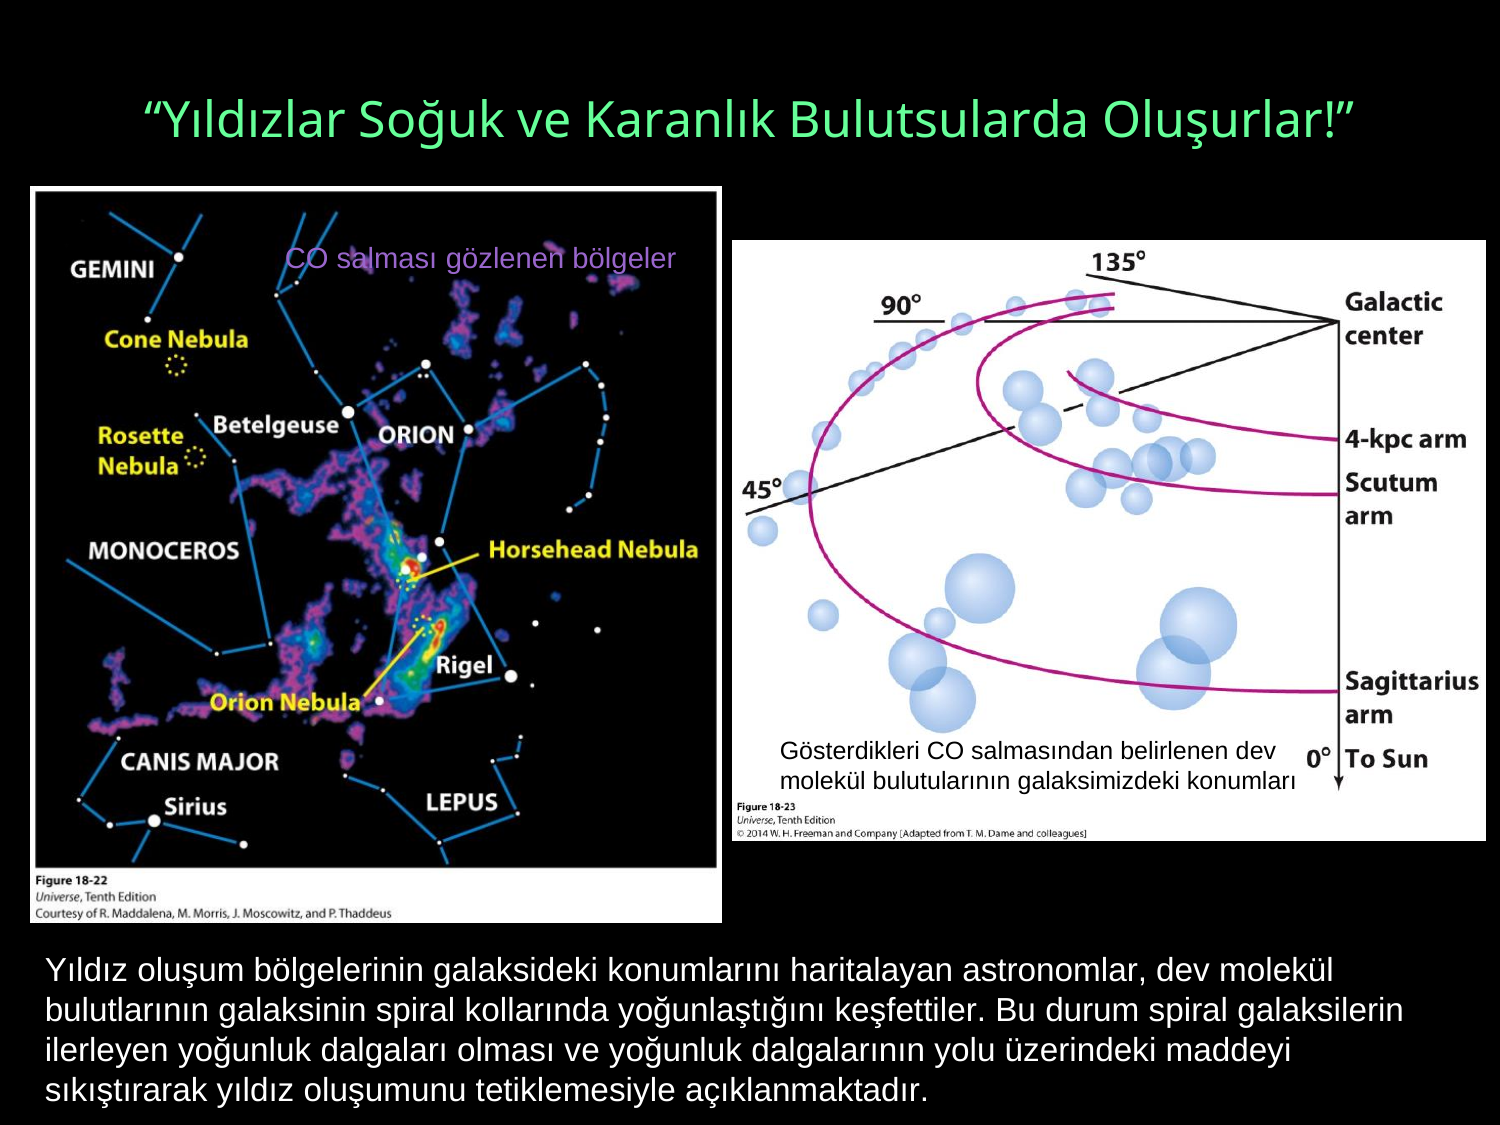

# “Yıldızlar Soğuk ve Karanlık Bulutsularda Oluşurlar!”
CO salması gözlenen bölgeler
Gösterdikleri CO salmasından belirlenen dev molekül bulutularının galaksimizdeki konumları
Yıldız oluşum bölgelerinin galaksideki konumlarını haritalayan astronomlar, dev molekül bulutlarının galaksinin spiral kollarında yoğunlaştığını keşfettiler. Bu durum spiral galaksilerin ilerleyen yoğunluk dalgaları olması ve yoğunluk dalgalarının yolu üzerindeki maddeyi sıkıştırarak yıldız oluşumunu tetiklemesiyle açıklanmaktadır.